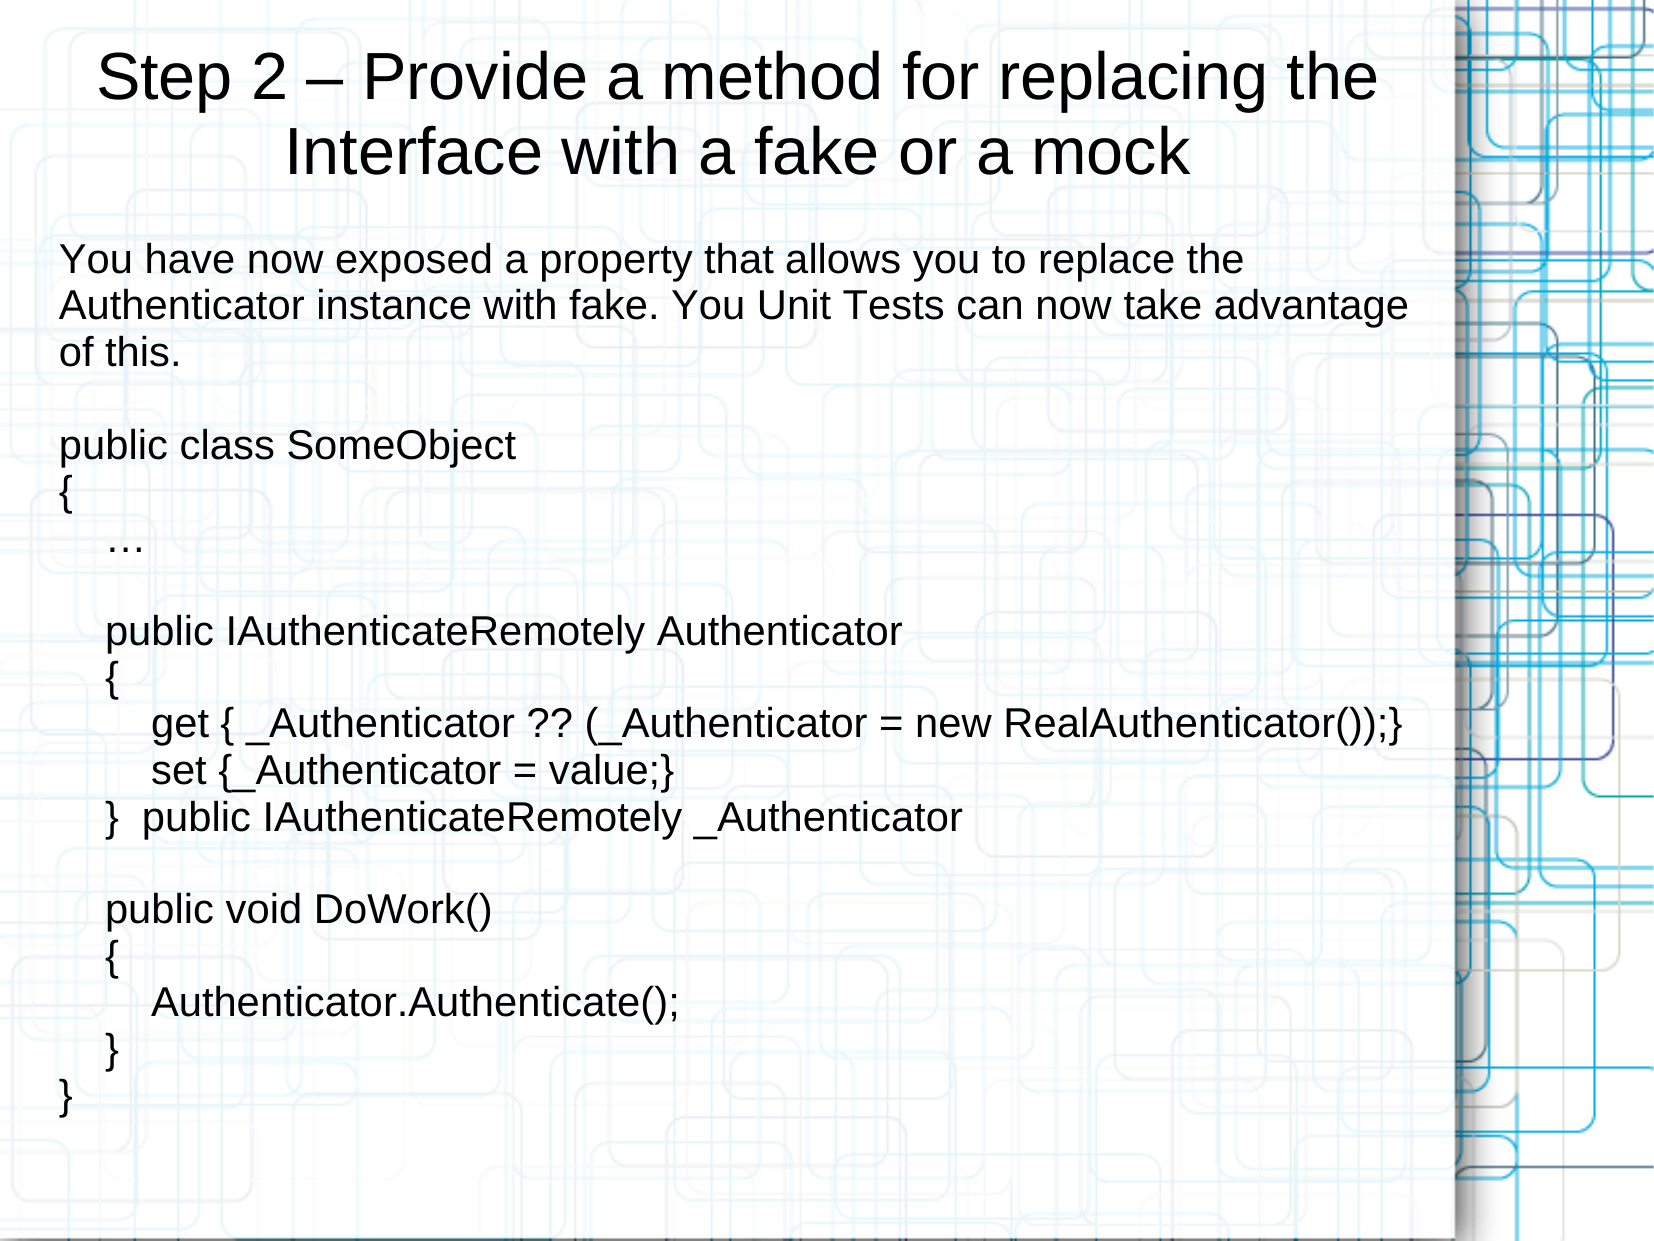

# Step 2 – Provide a method for replacing the Interface with a fake or a mock
You have now exposed a property that allows you to replace the Authenticator instance with fake. You Unit Tests can now take advantage of this.
public class SomeObject
{
 …
 public IAuthenticateRemotely Authenticator
 {
 get { _Authenticator ?? (_Authenticator = new RealAuthenticator());}
 set {_Authenticator = value;}
 } public IAuthenticateRemotely _Authenticator
 public void DoWork()
 {
 Authenticator.Authenticate();
 }
}